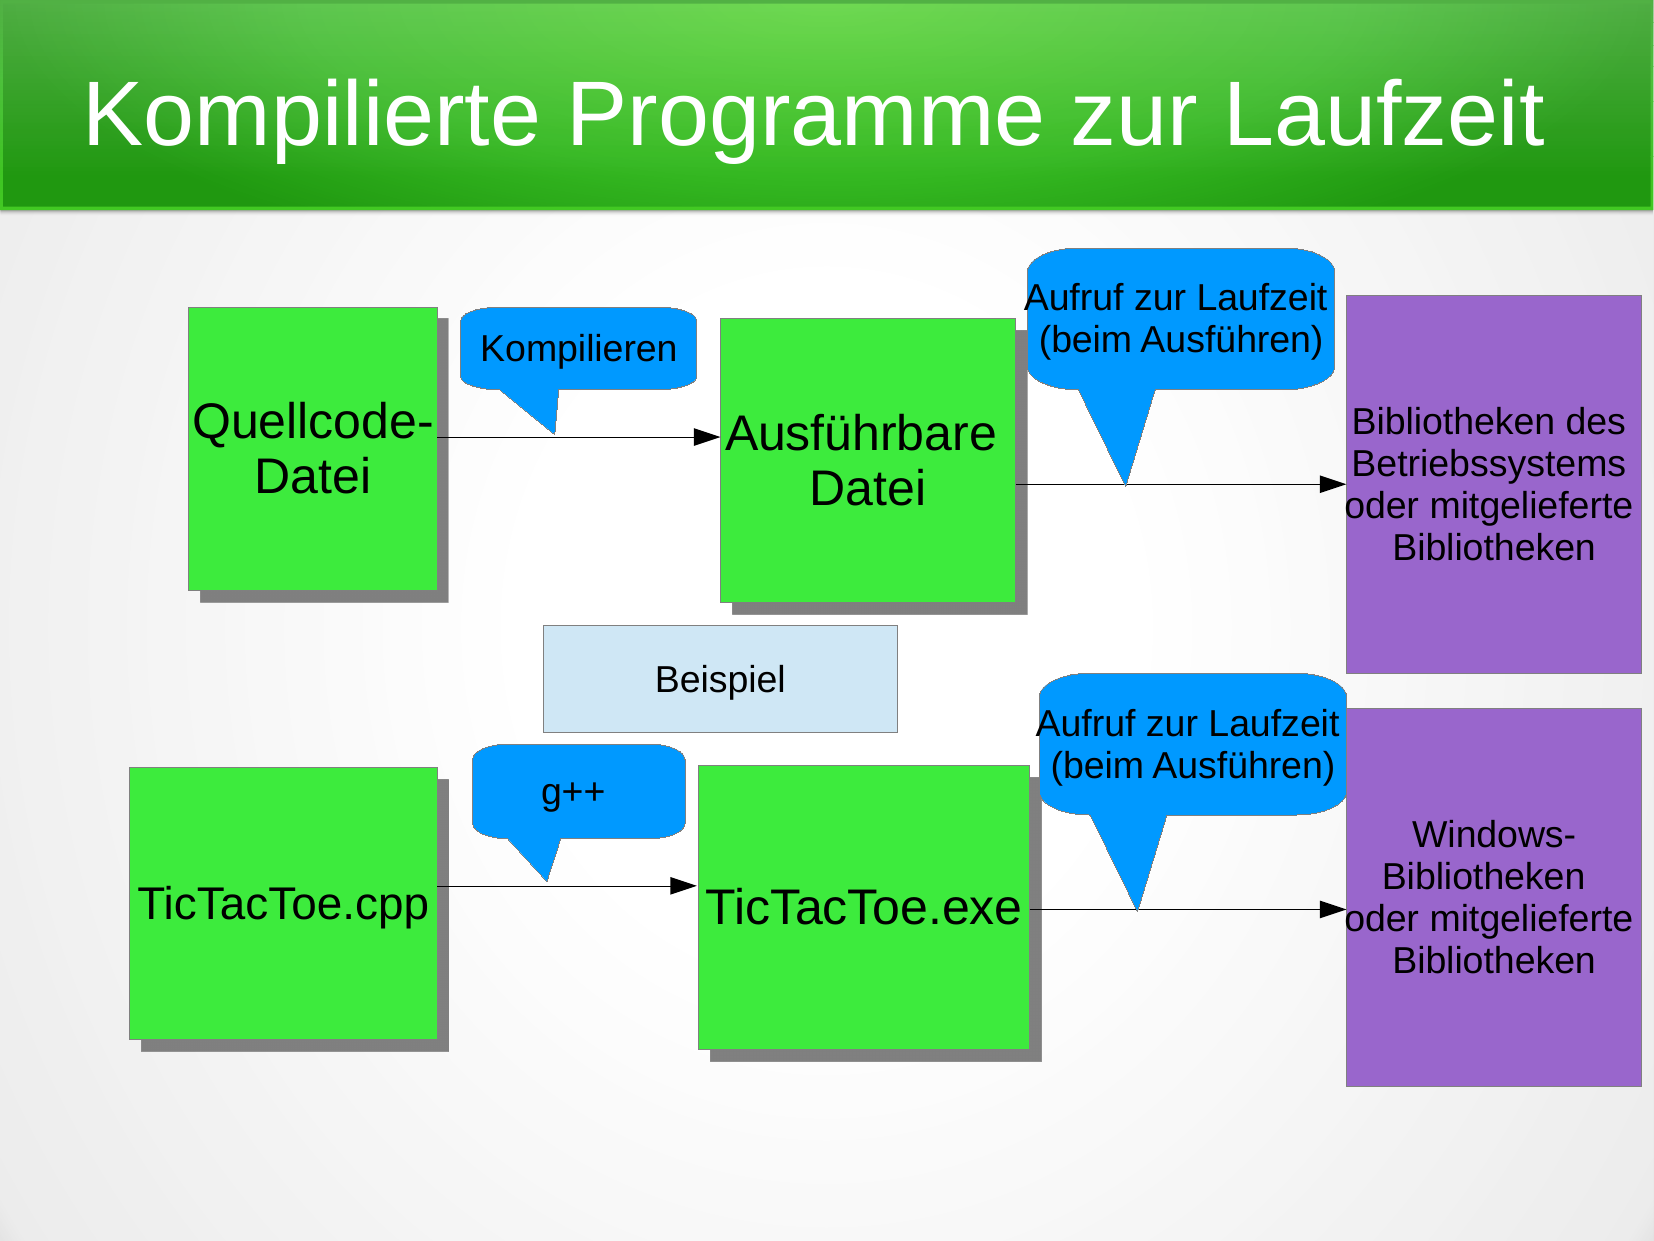

# Kompilierte Programme zur Laufzeit
Aufruf zur Laufzeit
(beim Ausführen)
Bibliotheken des
Betriebssystems
oder mitgelieferte
Bibliotheken
Quellcode-
Datei
Kompilieren
Ausführbare
Datei
Beispiel
Aufruf zur Laufzeit
(beim Ausführen)
Windows-
Bibliotheken
oder mitgelieferte
Bibliotheken
g++
TicTacToe.exe
TicTacToe.cpp